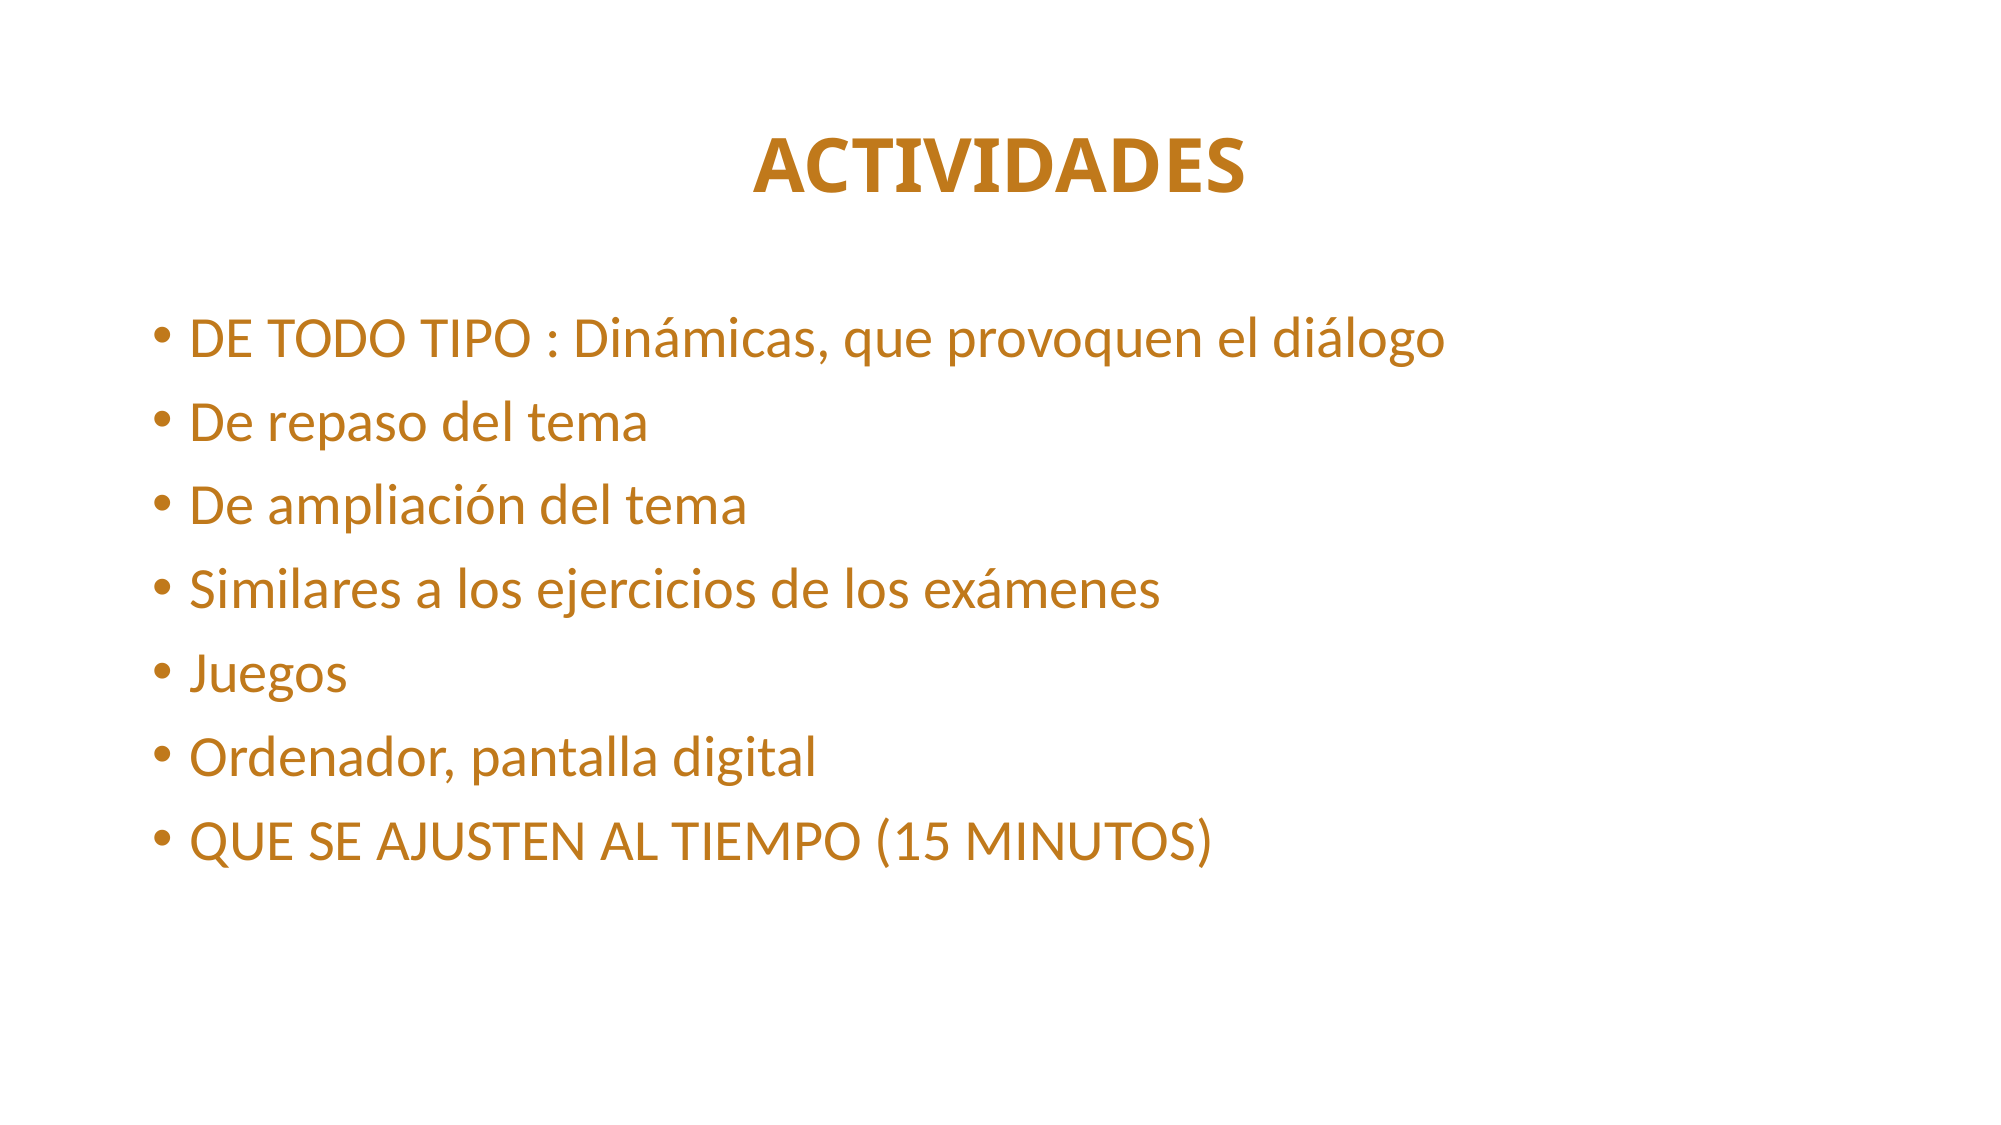

# ACTIVIDADES
DE TODO TIPO : Dinámicas, que provoquen el diálogo
De repaso del tema
De ampliación del tema
Similares a los ejercicios de los exámenes
Juegos
Ordenador, pantalla digital
QUE SE AJUSTEN AL TIEMPO (15 MINUTOS)